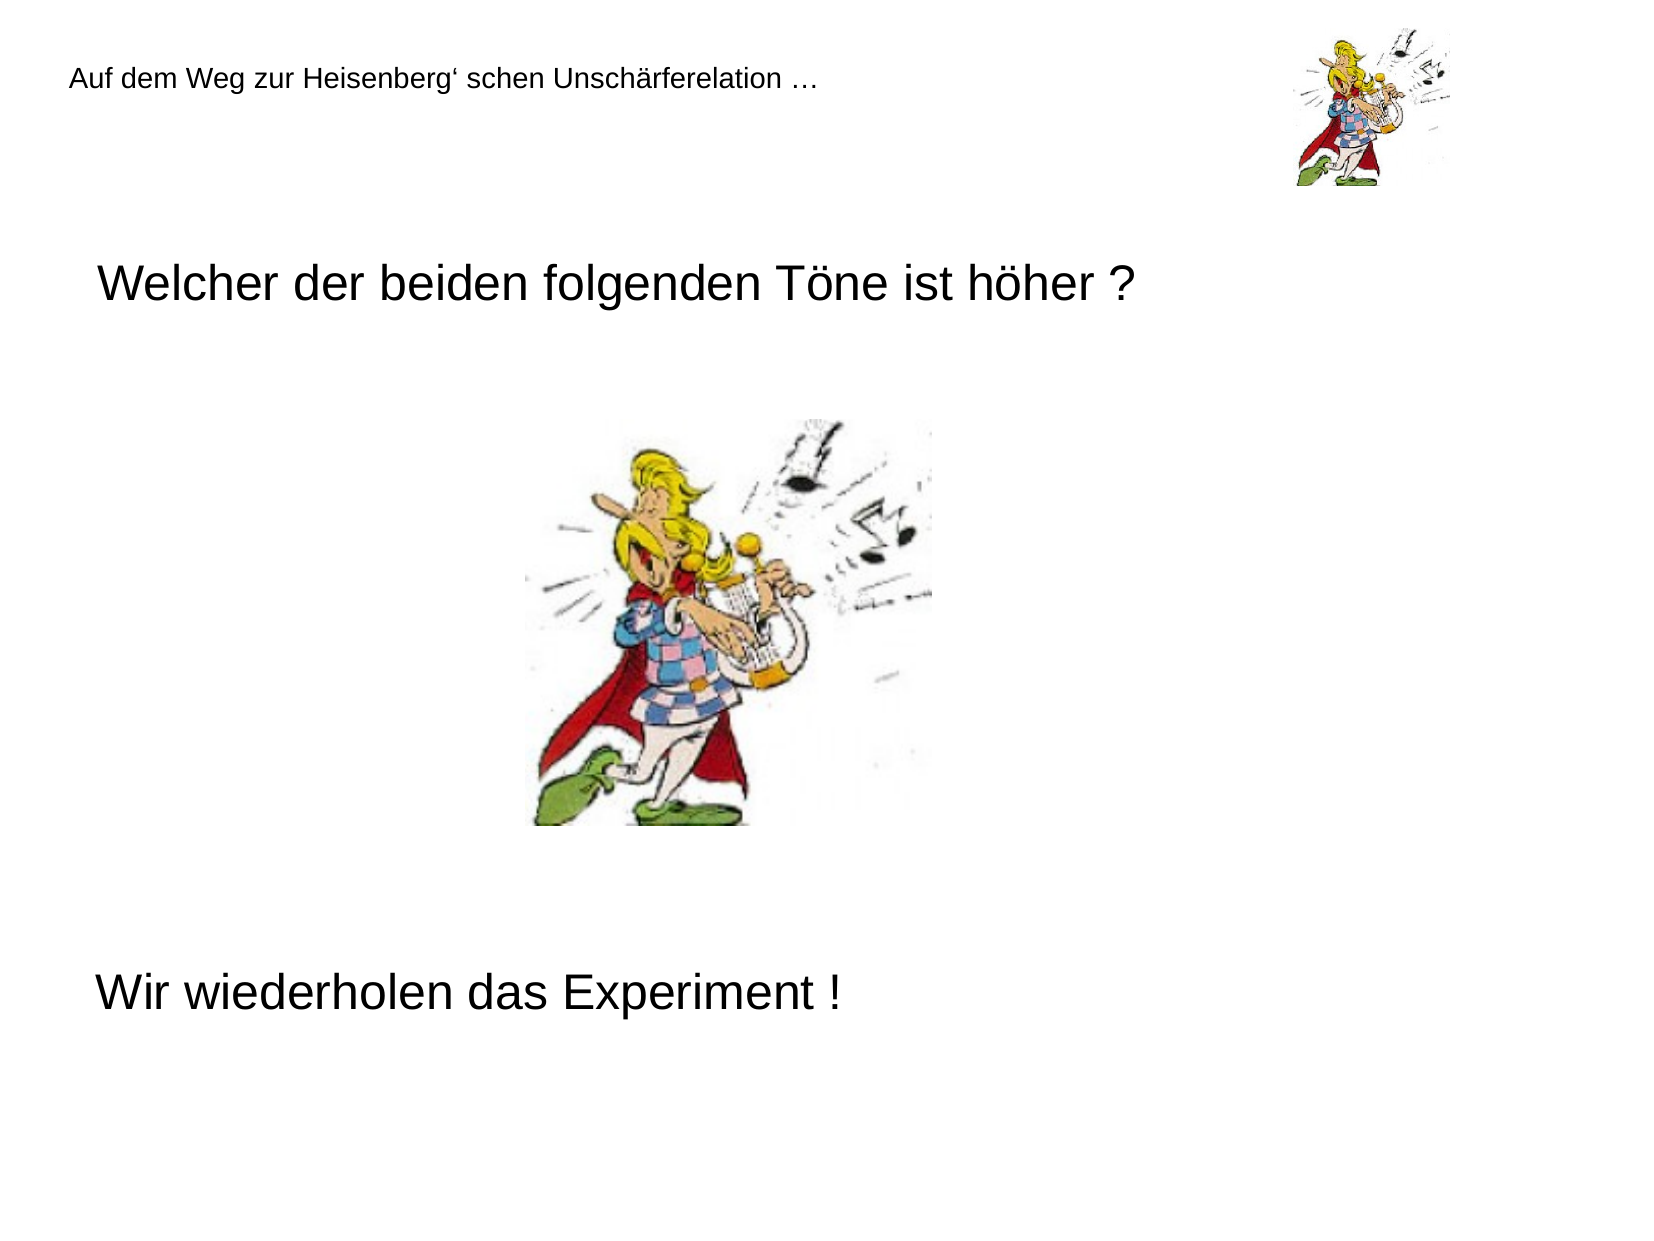

Auf dem Weg zur Heisenberg‘ schen Unschärferelation …
Welcher der beiden folgenden Töne ist höher ?
Wir wiederholen das Experiment !